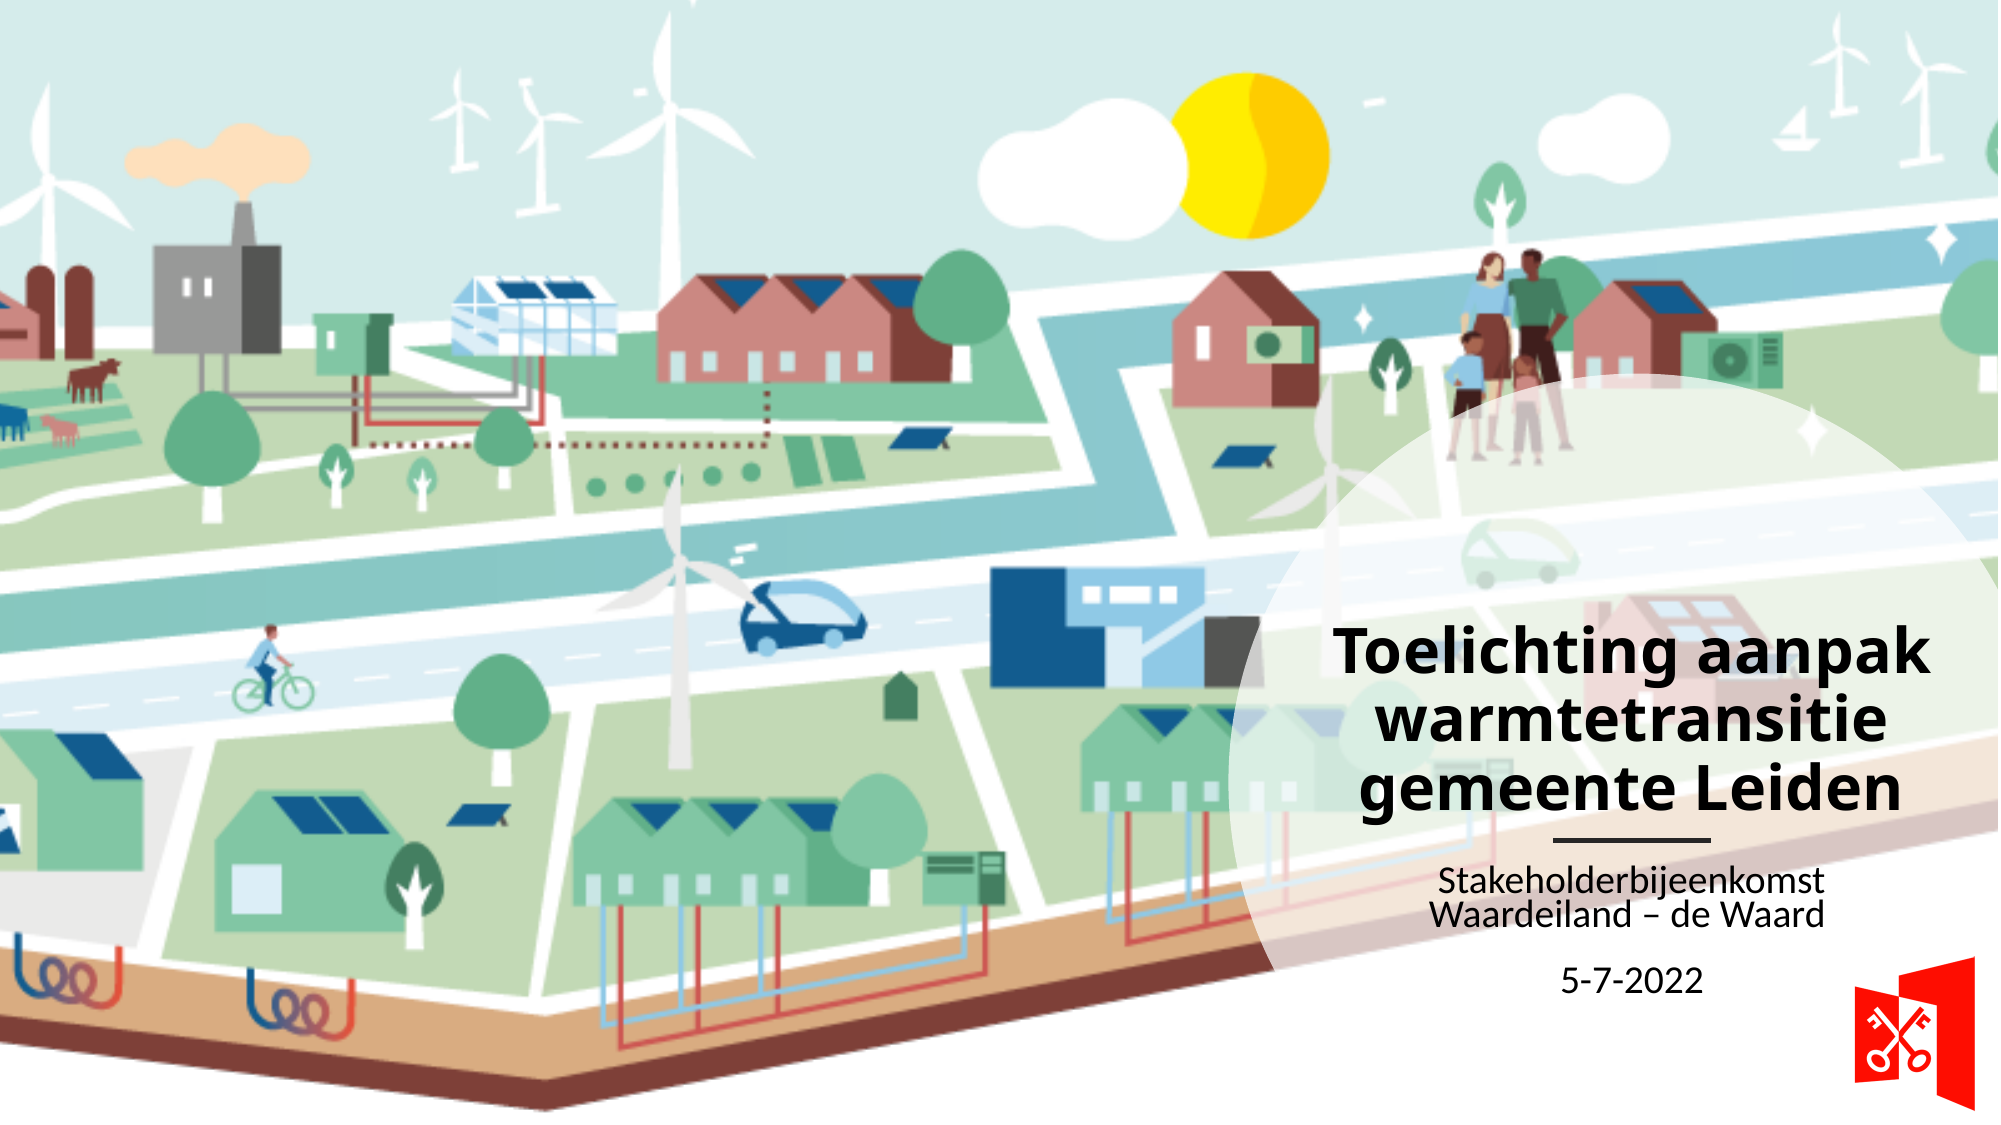

# Toelichting aanpak warmtetransitie gemeente Leiden
Stakeholderbijeenkomst
Waardeiland – de Waard
5-7-2022